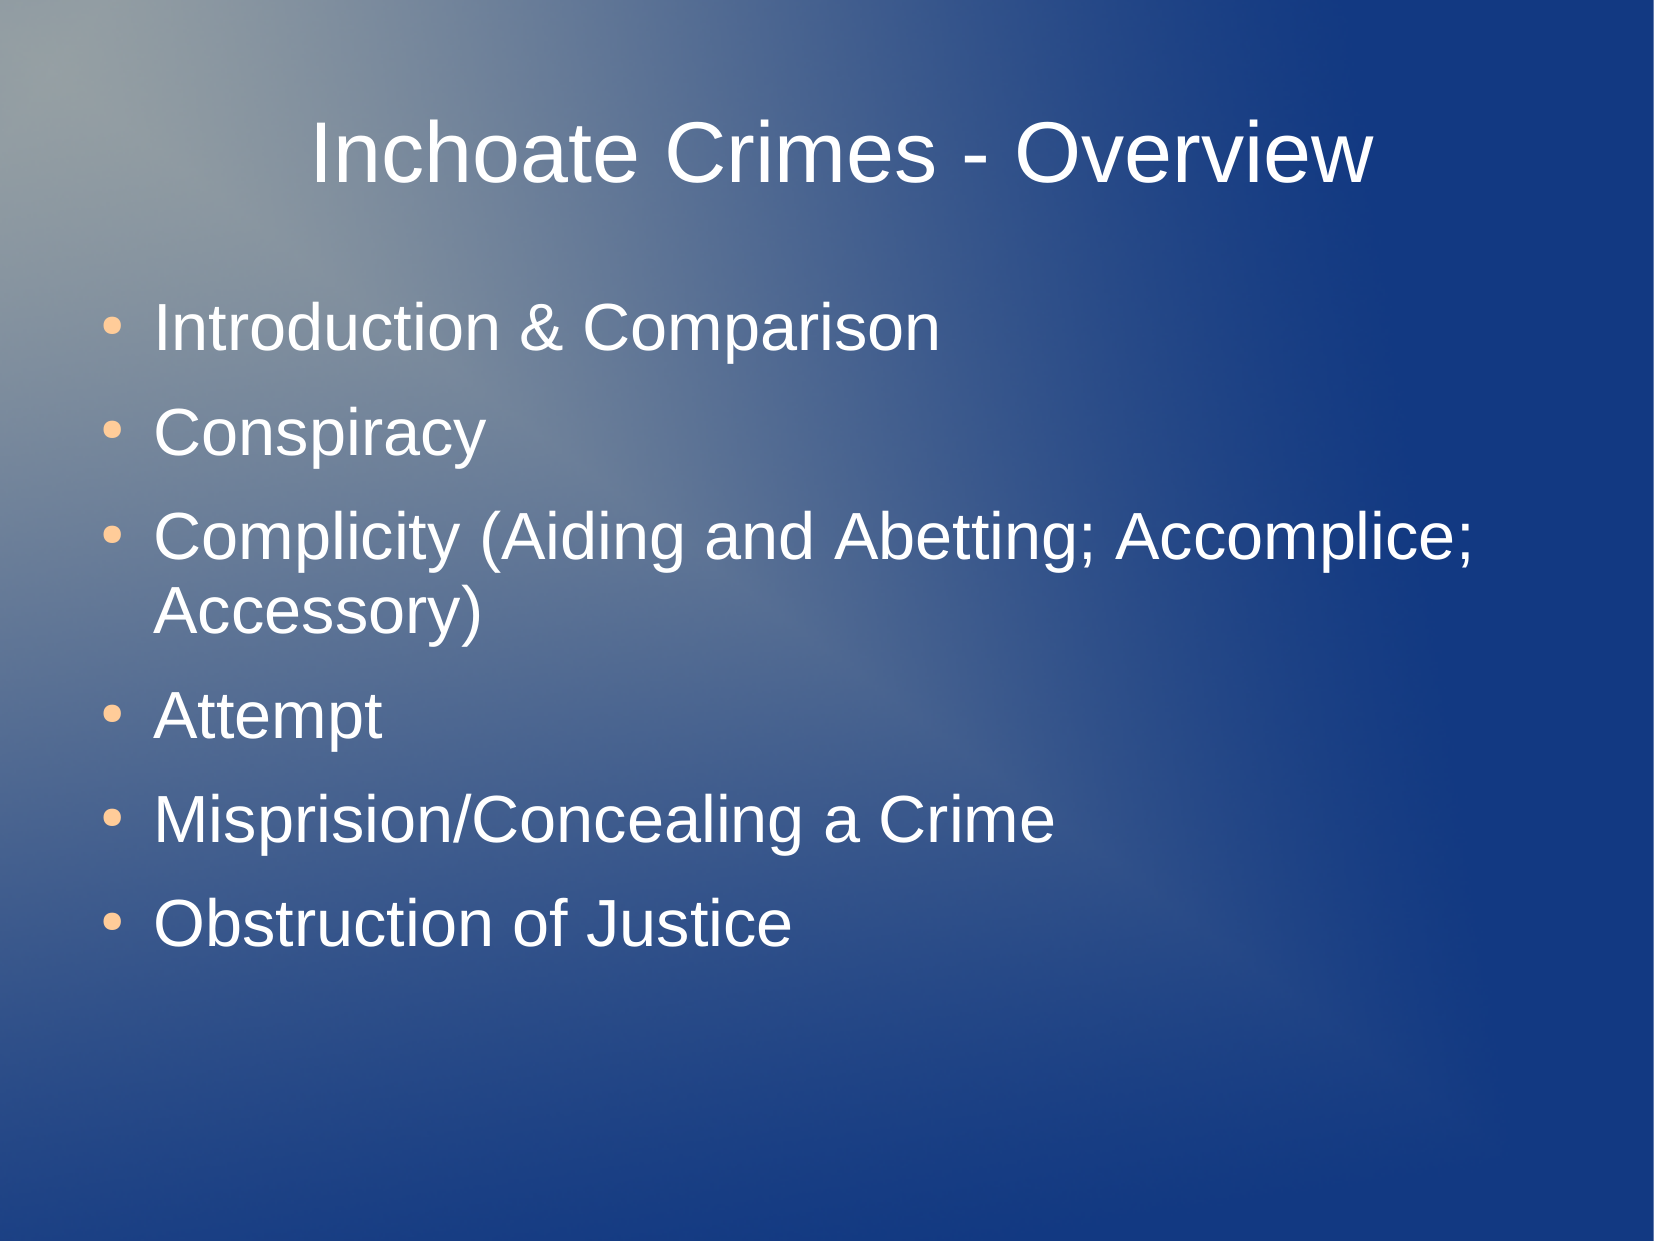

# Inchoate Crimes - Overview
Introduction & Comparison
Conspiracy
Complicity (Aiding and Abetting; Accomplice; Accessory)
Attempt
Misprision/Concealing a Crime
Obstruction of Justice